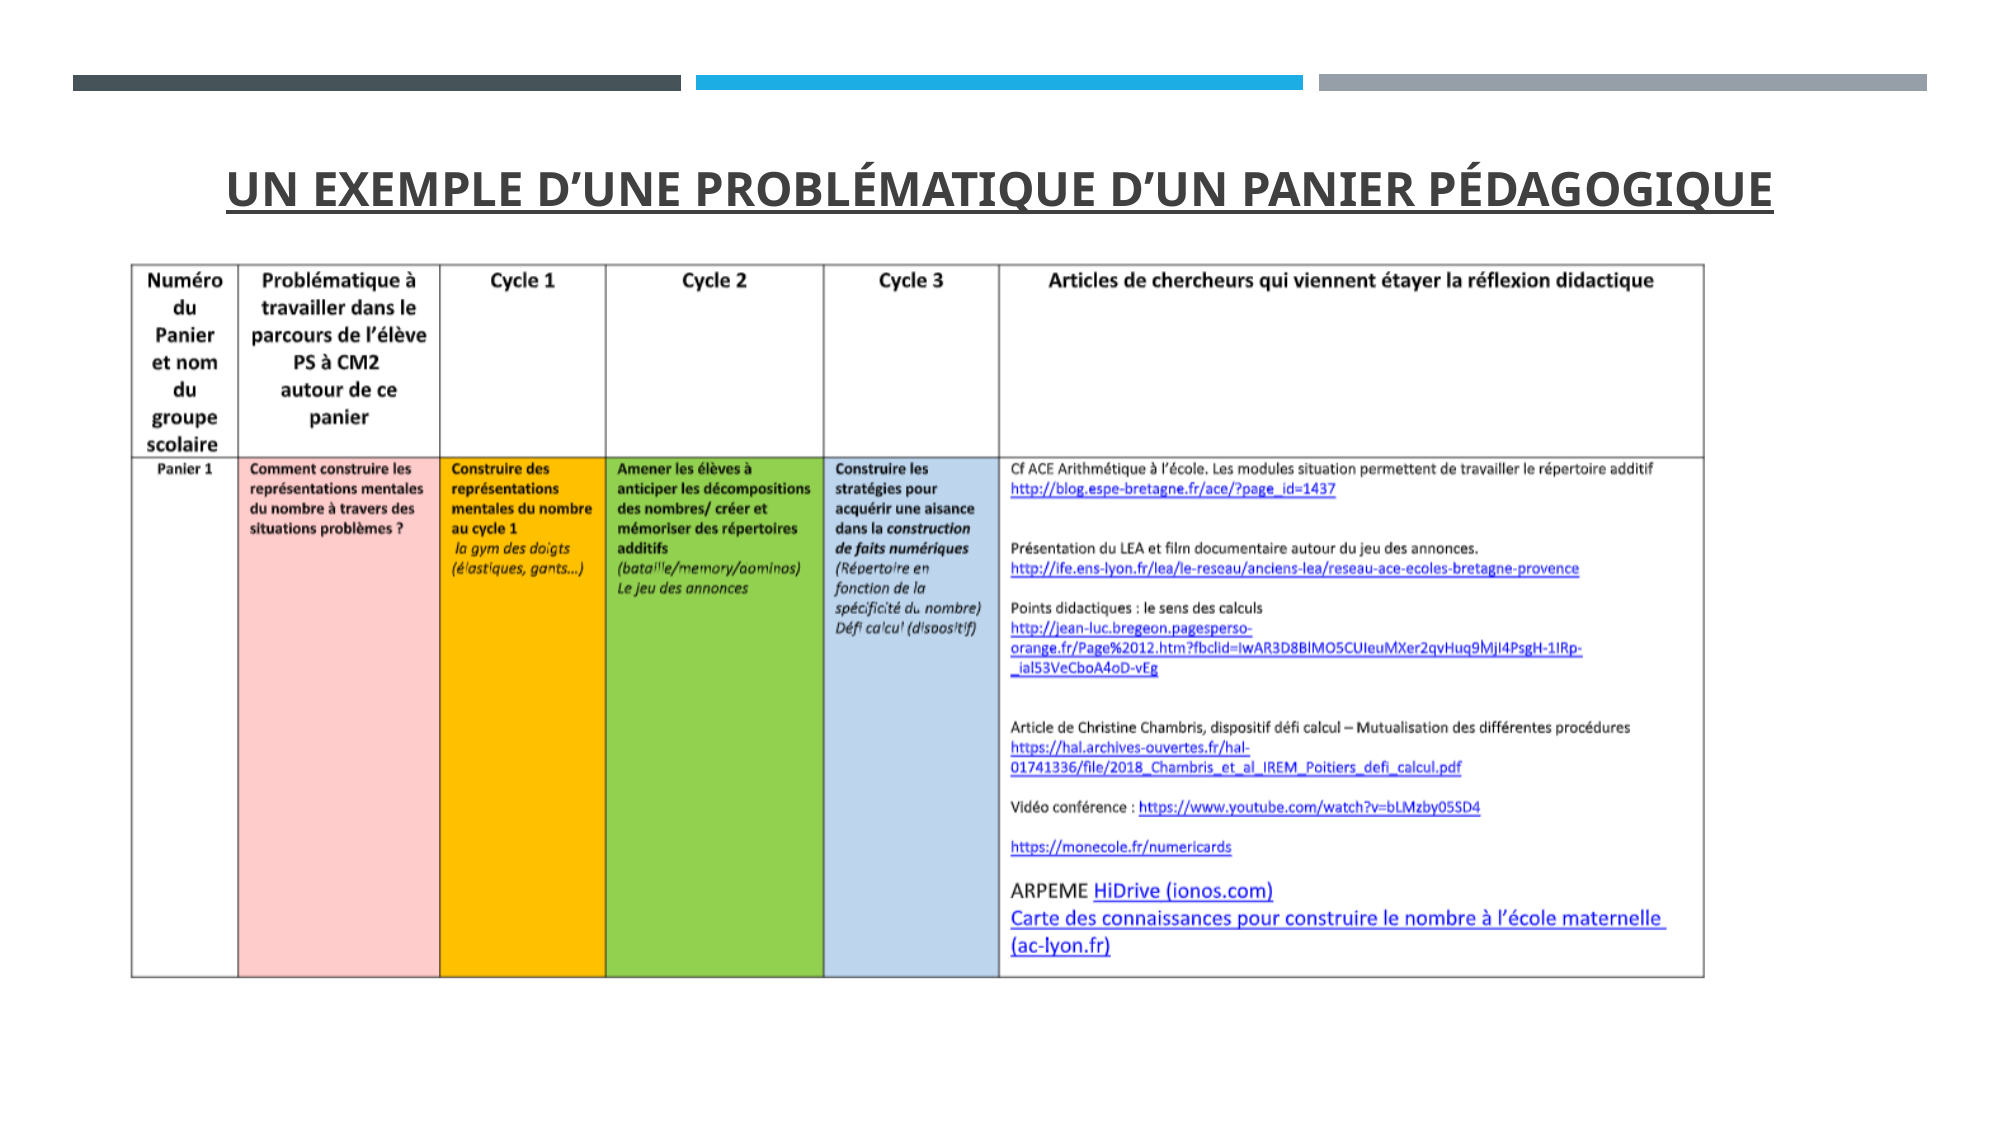

# Un exemple d’une problématique d’un panier pédagogique